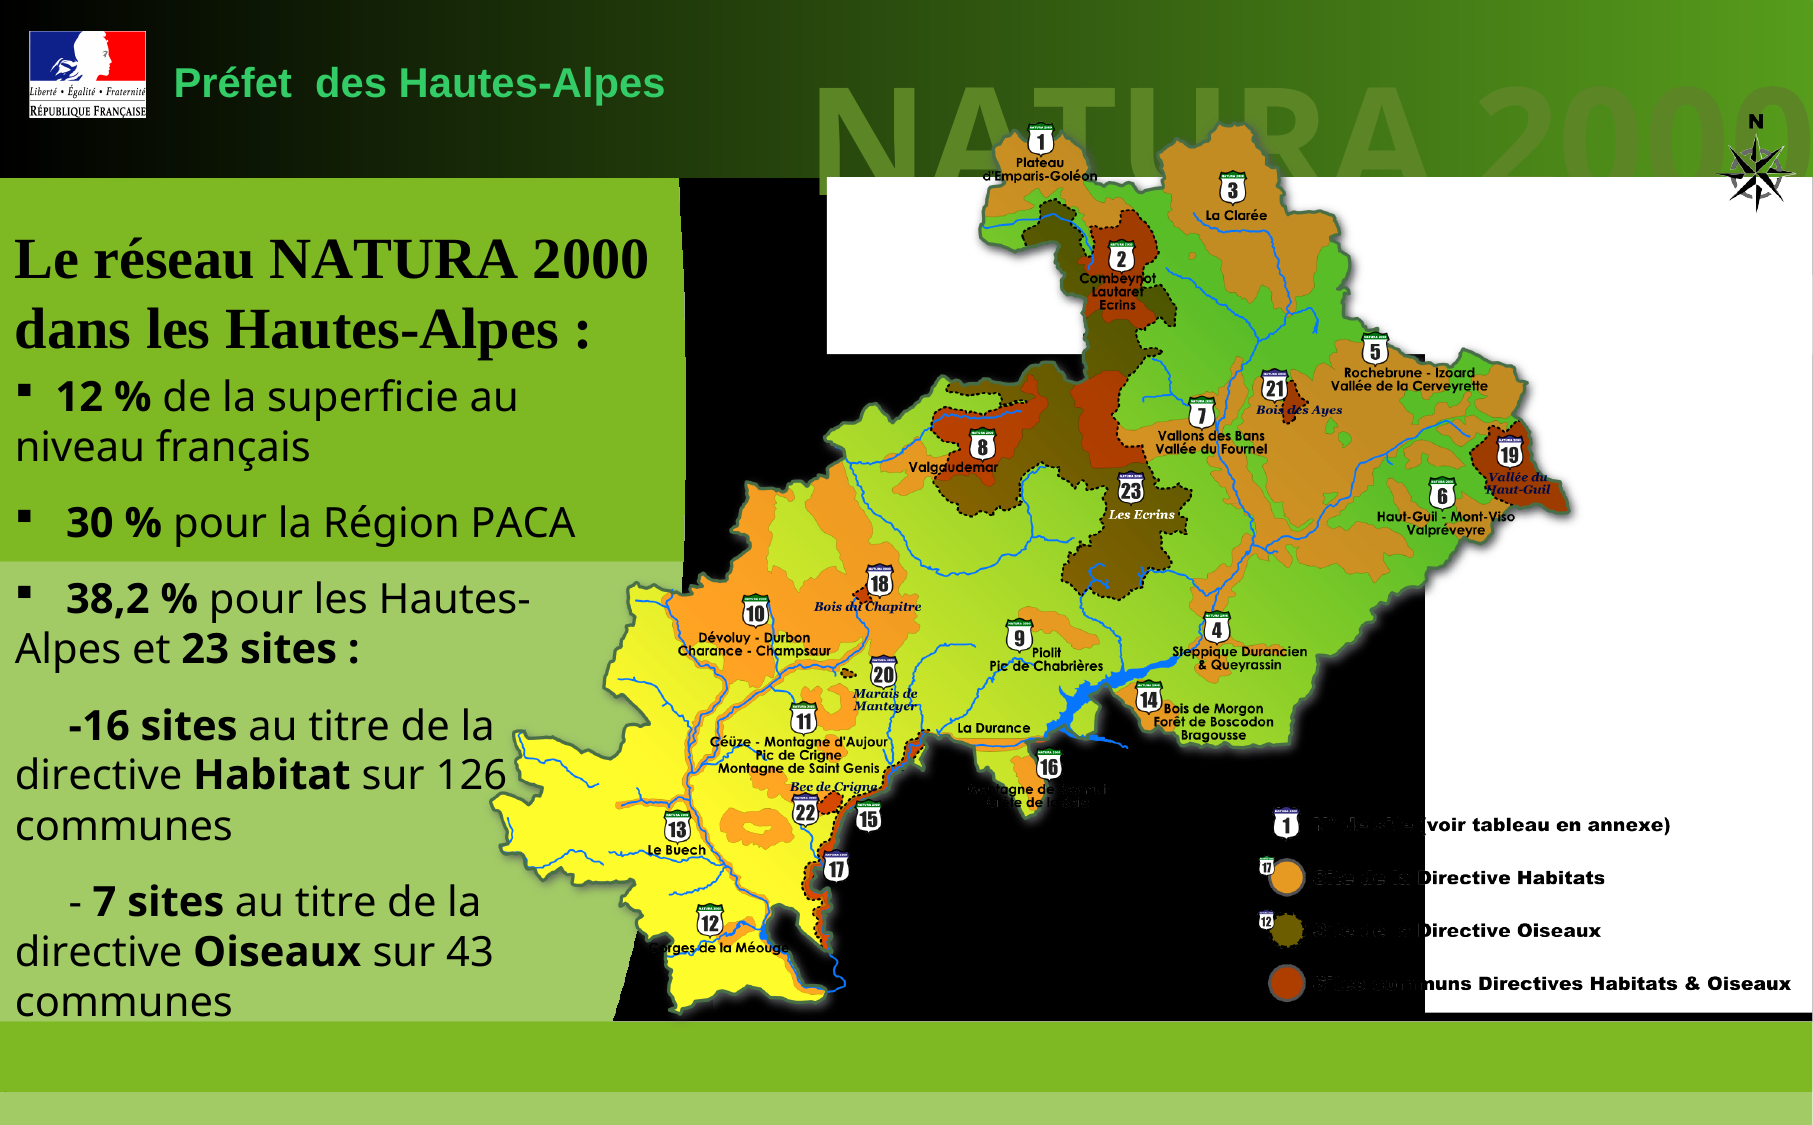

# Le réseau NATURA 2000 dans les Hautes-Alpes :
 12 % de la superficie au niveau français
 30 % pour la Région PACA
 38,2 % pour les Hautes-Alpes et 23 sites :
 -16 sites au titre de la directive Habitat sur 126 communes
 - 7 sites au titre de la directive Oiseaux sur 43 communes